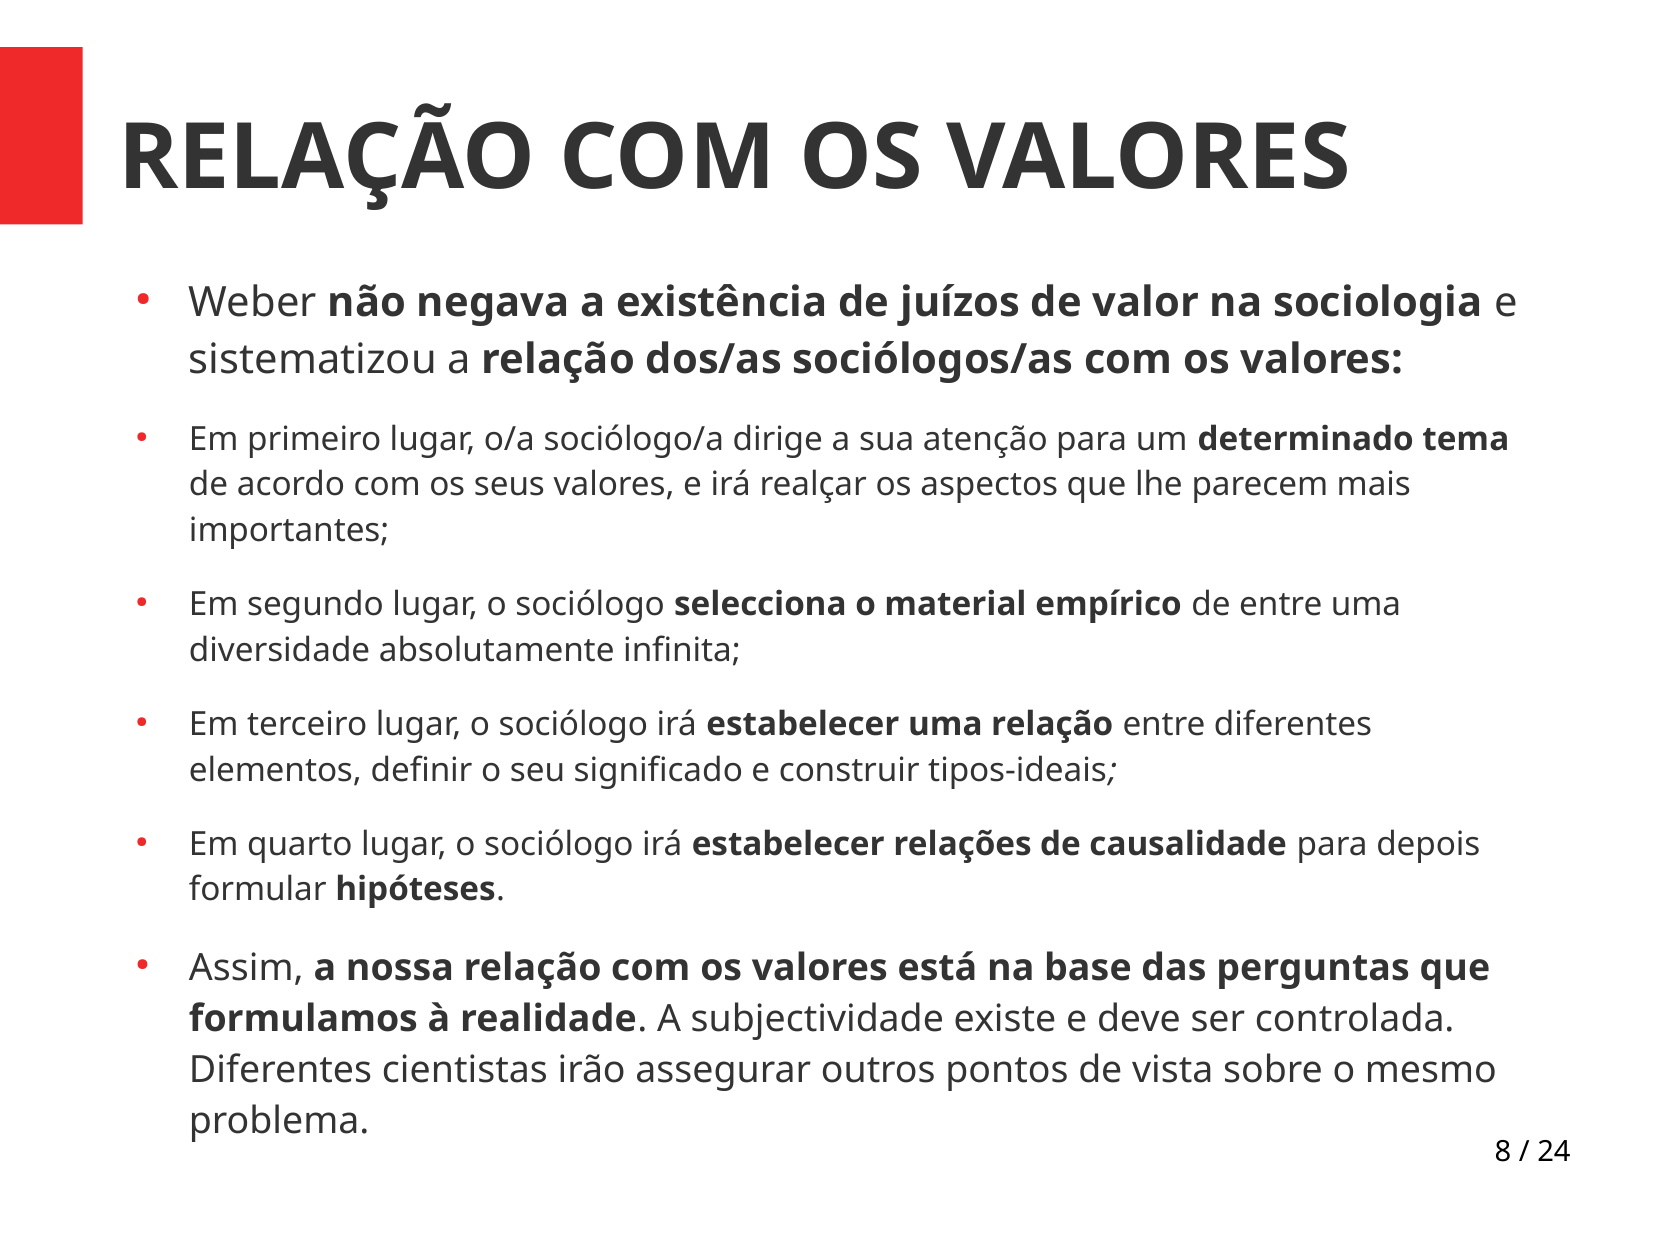

# RELAÇÃO COM OS VALORES
Weber não negava a existência de juízos de valor na sociologia e sistematizou a relação dos/as sociólogos/as com os valores:
Em primeiro lugar, o/a sociólogo/a dirige a sua atenção para um determinado tema de acordo com os seus valores, e irá realçar os aspectos que lhe parecem mais importantes;
Em segundo lugar, o sociólogo selecciona o material empírico de entre uma diversidade absolutamente infinita;
Em terceiro lugar, o sociólogo irá estabelecer uma relação entre diferentes elementos, definir o seu significado e construir tipos-ideais;
Em quarto lugar, o sociólogo irá estabelecer relações de causalidade para depois formular hipóteses.
Assim, a nossa relação com os valores está na base das perguntas que formulamos à realidade. A subjectividade existe e deve ser controlada. Diferentes cientistas irão assegurar outros pontos de vista sobre o mesmo problema.
8